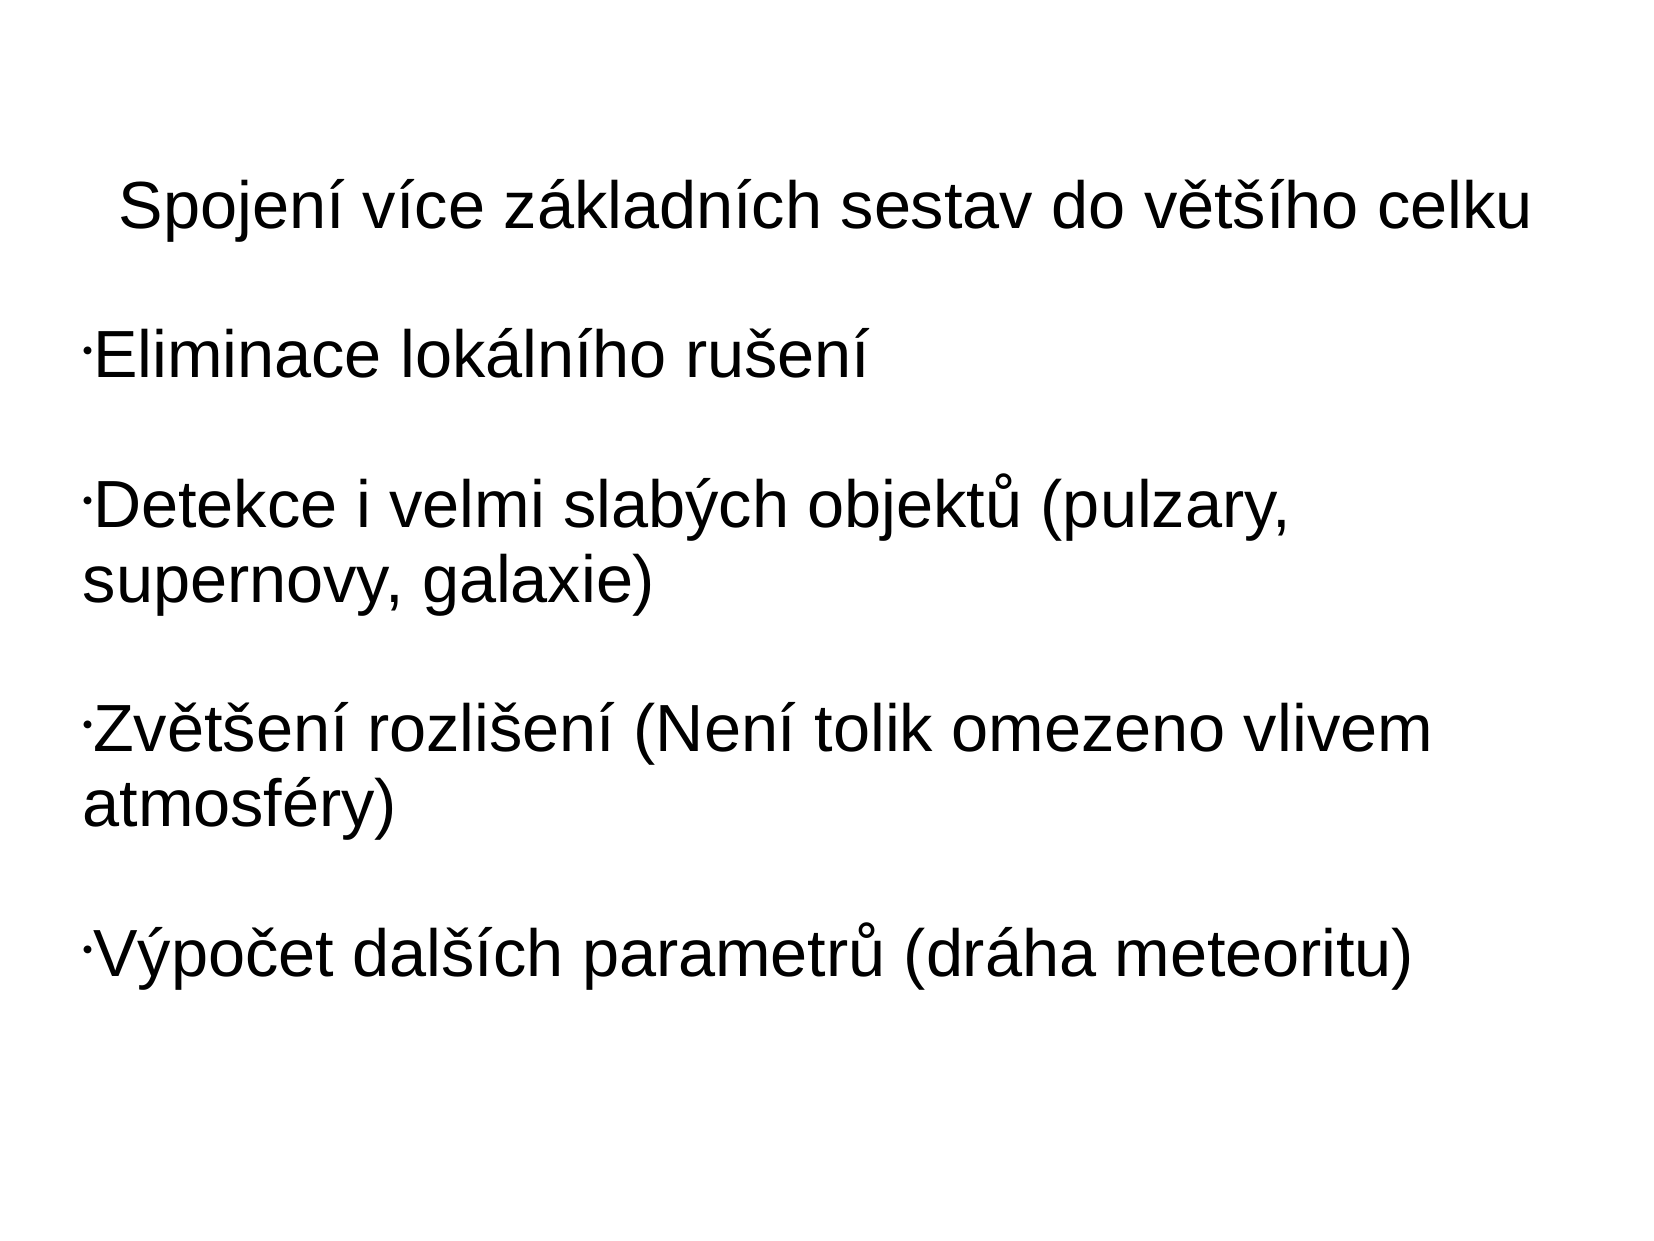

# Spojení více základních sestav do většího celku
Eliminace lokálního rušení
Detekce i velmi slabých objektů (pulzary, supernovy, galaxie)
Zvětšení rozlišení (Není tolik omezeno vlivem atmosféry)
Výpočet dalších parametrů (dráha meteoritu)